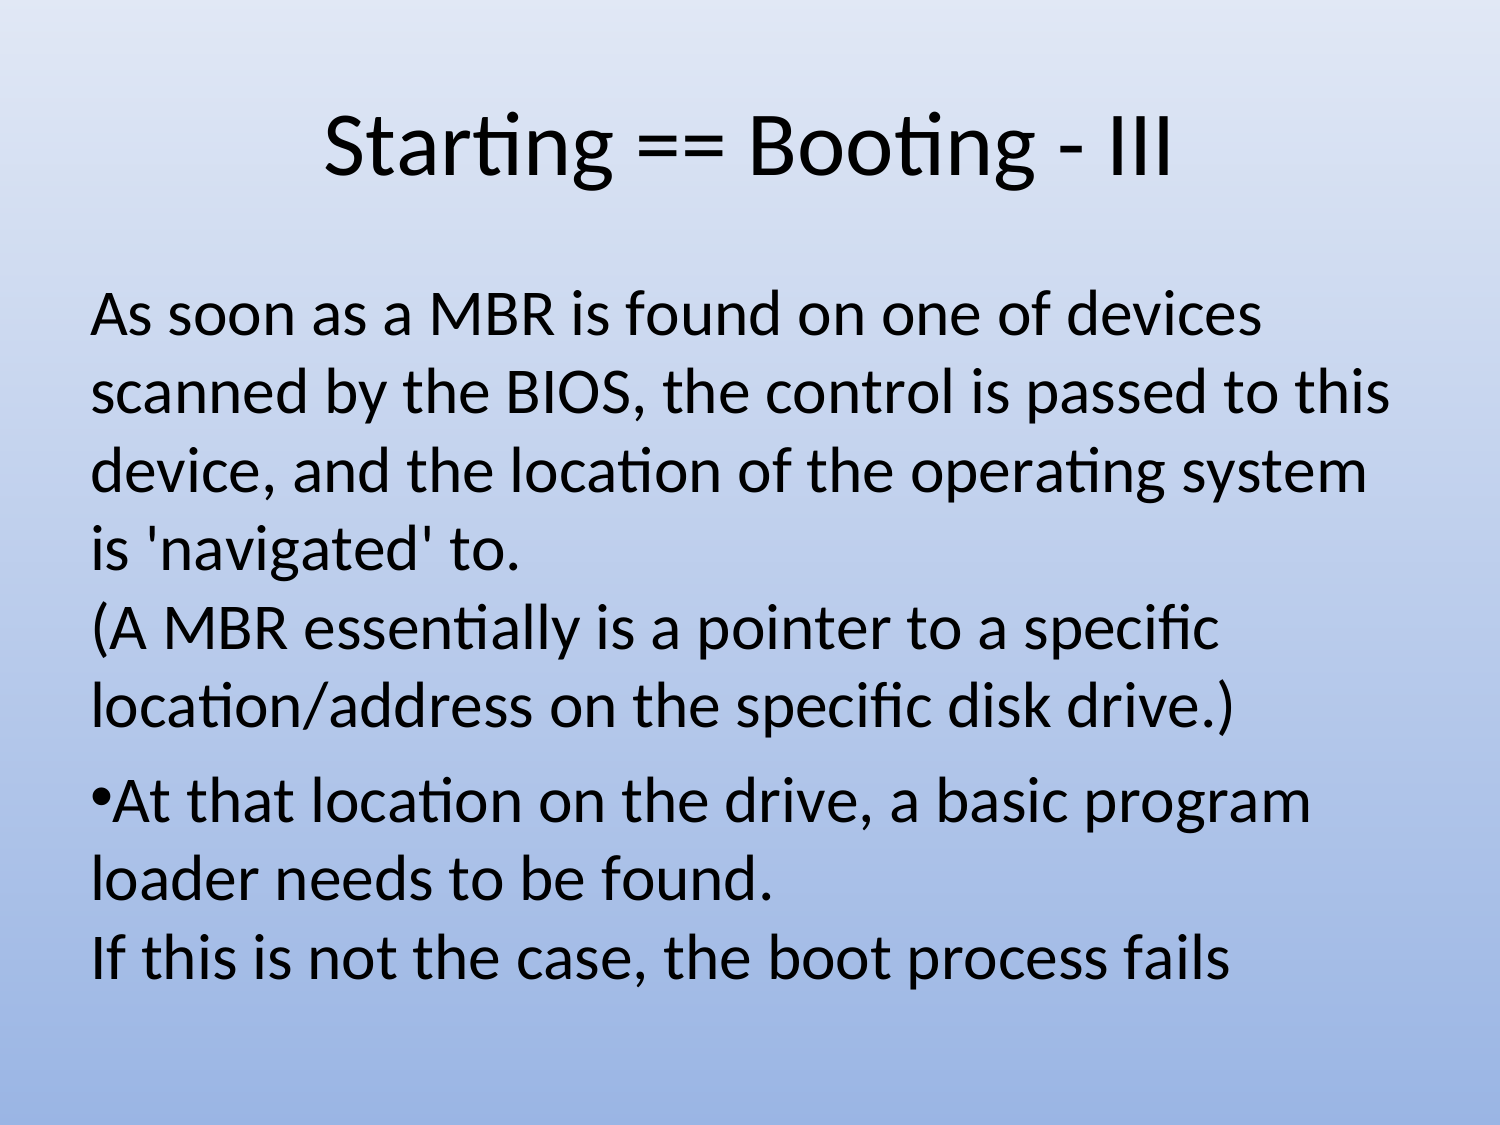

# Starting == Booting - III
As soon as a MBR is found on one of devices scanned by the BIOS, the control is passed to this device, and the location of the operating system is 'navigated' to.
(A MBR essentially is a pointer to a specific location/address on the specific disk drive.)
At that location on the drive, a basic program loader needs to be found.
If this is not the case, the boot process fails